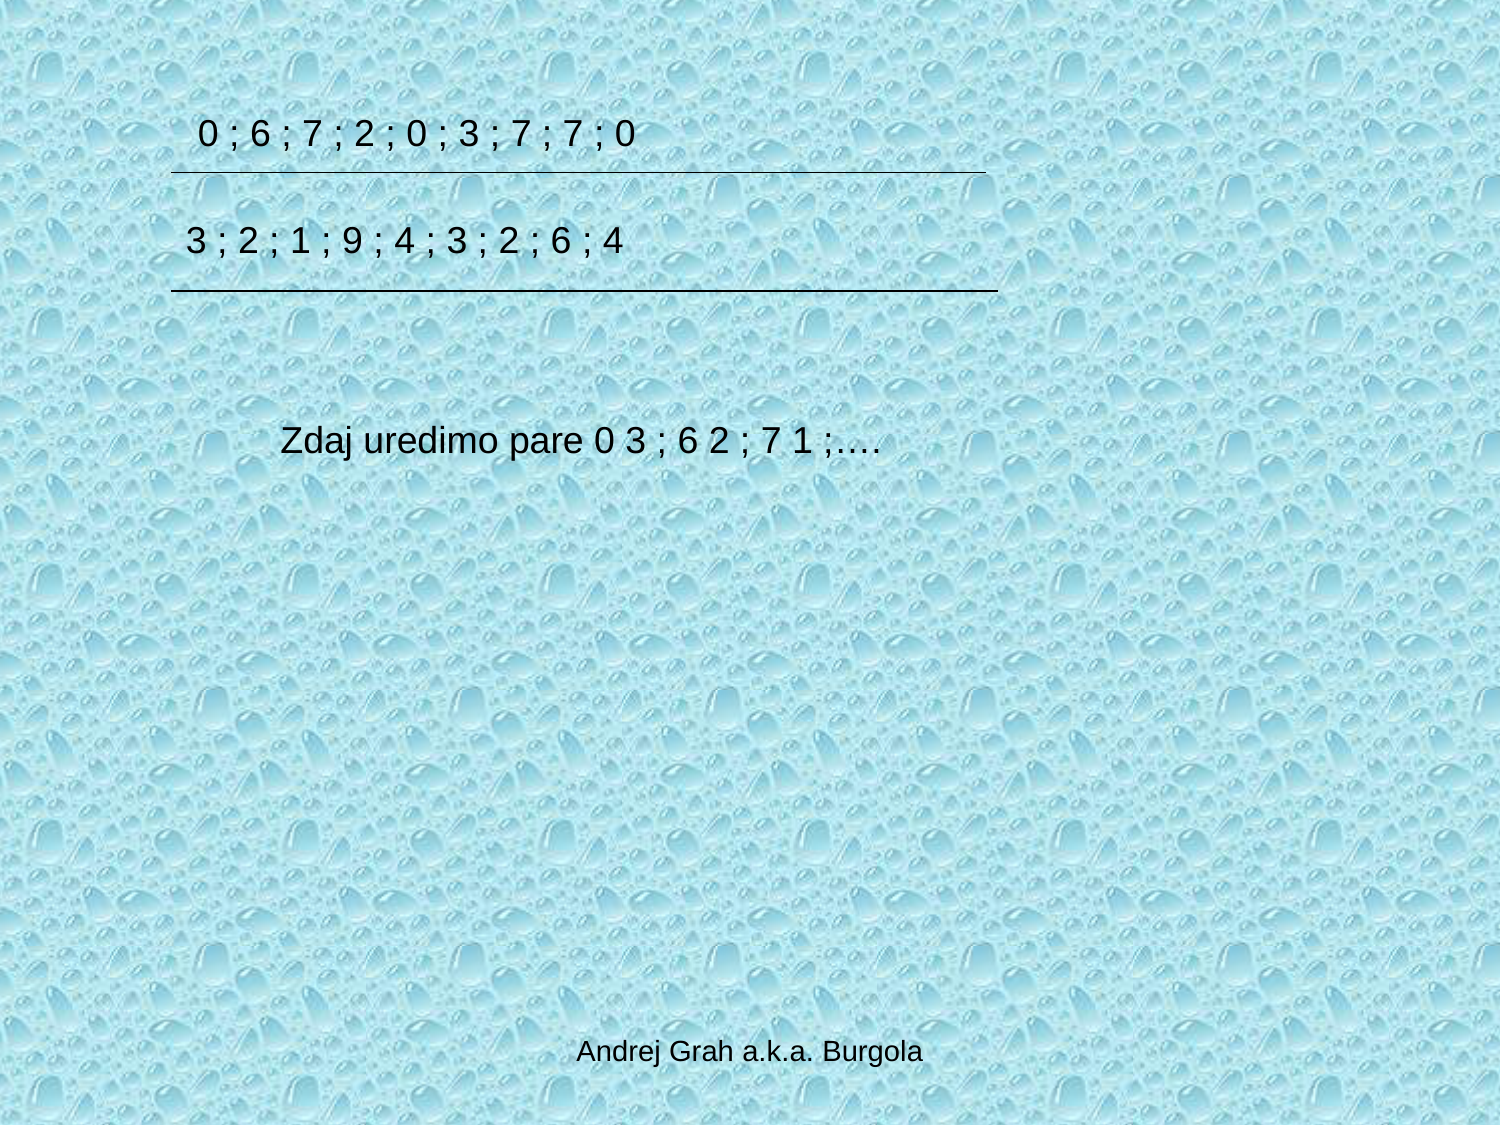

0 ; 6 ; 7 ; 2 ; 0 ; 3 ; 7 ; 7 ; 0
3 ; 2 ; 1 ; 9 ; 4 ; 3 ; 2 ; 6 ; 4
Zdaj uredimo pare 0 3 ; 6 2 ; 7 1 ;….
Andrej Grah a.k.a. Burgola